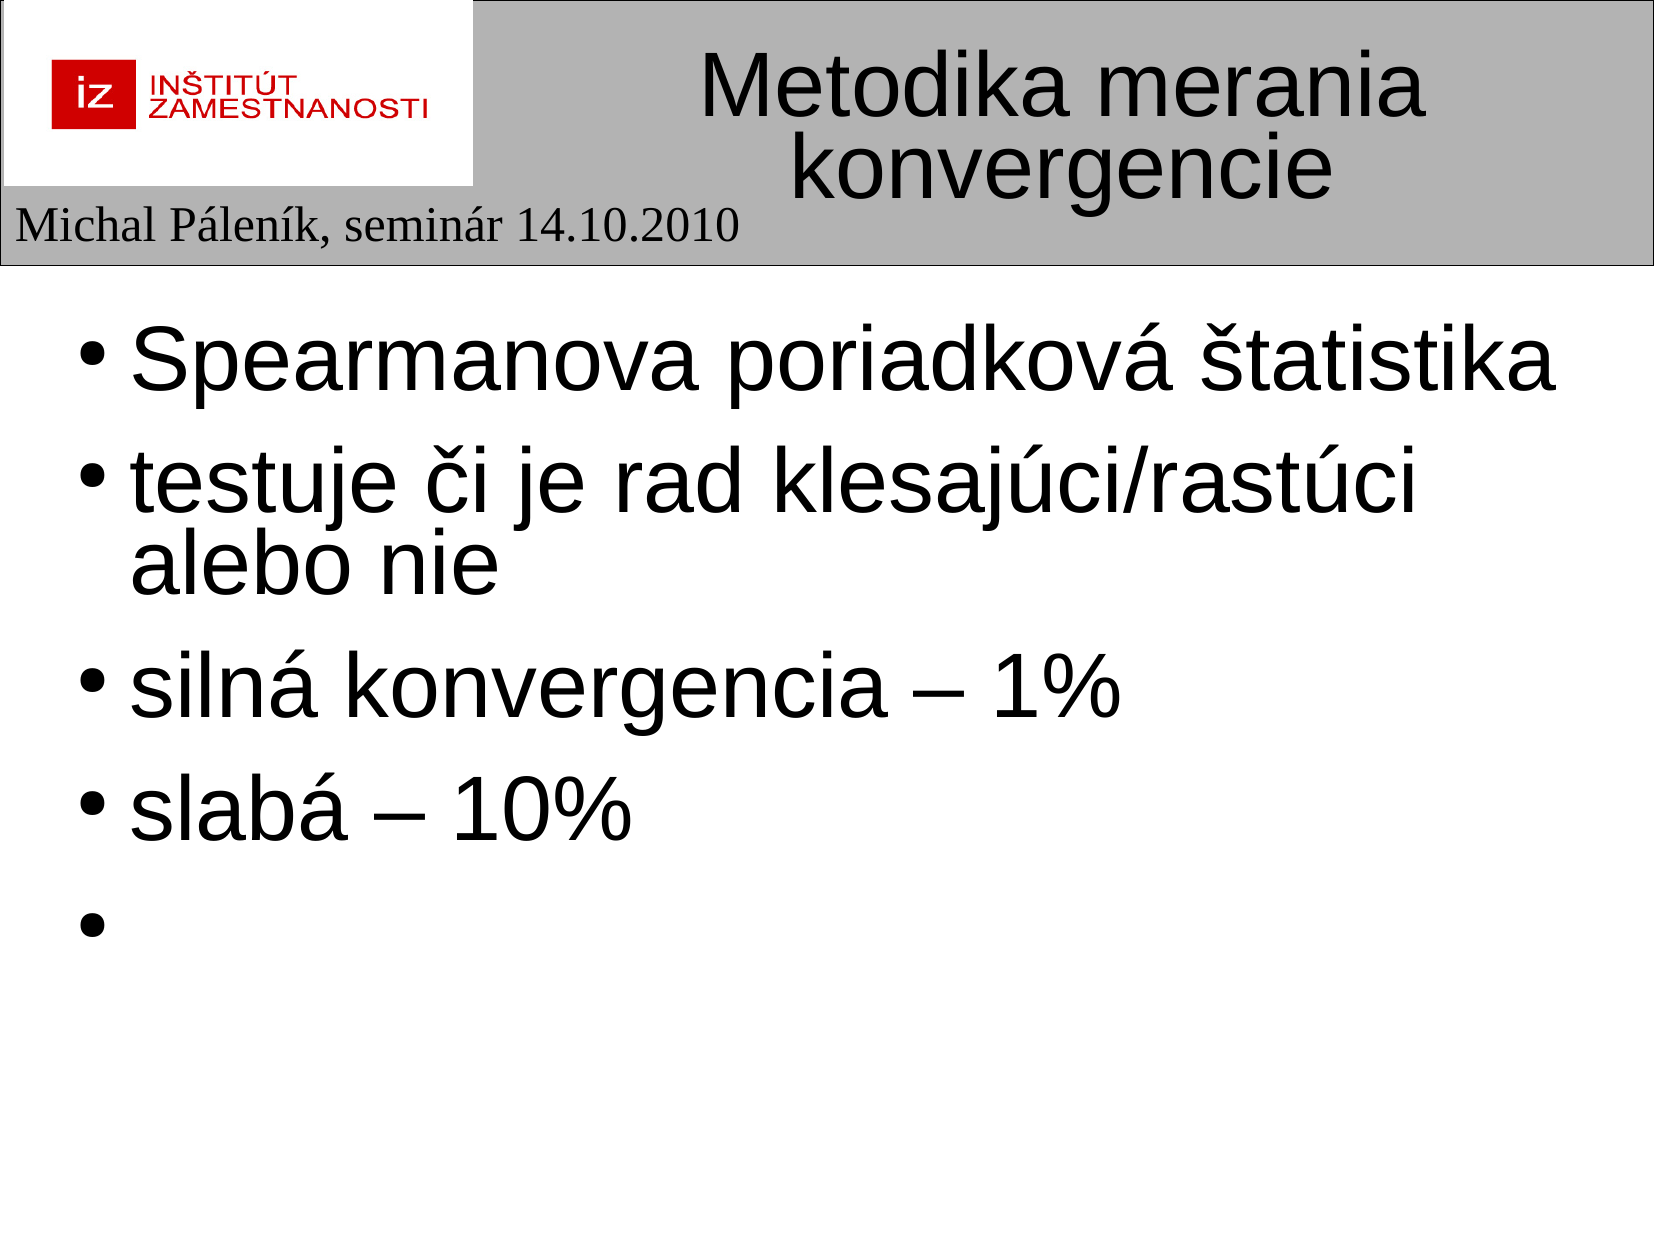

# Metodika merania konvergencie
Spearmanova poriadková štatistika
testuje či je rad klesajúci/rastúci alebo nie
silná konvergencia – 1%
slabá – 10%